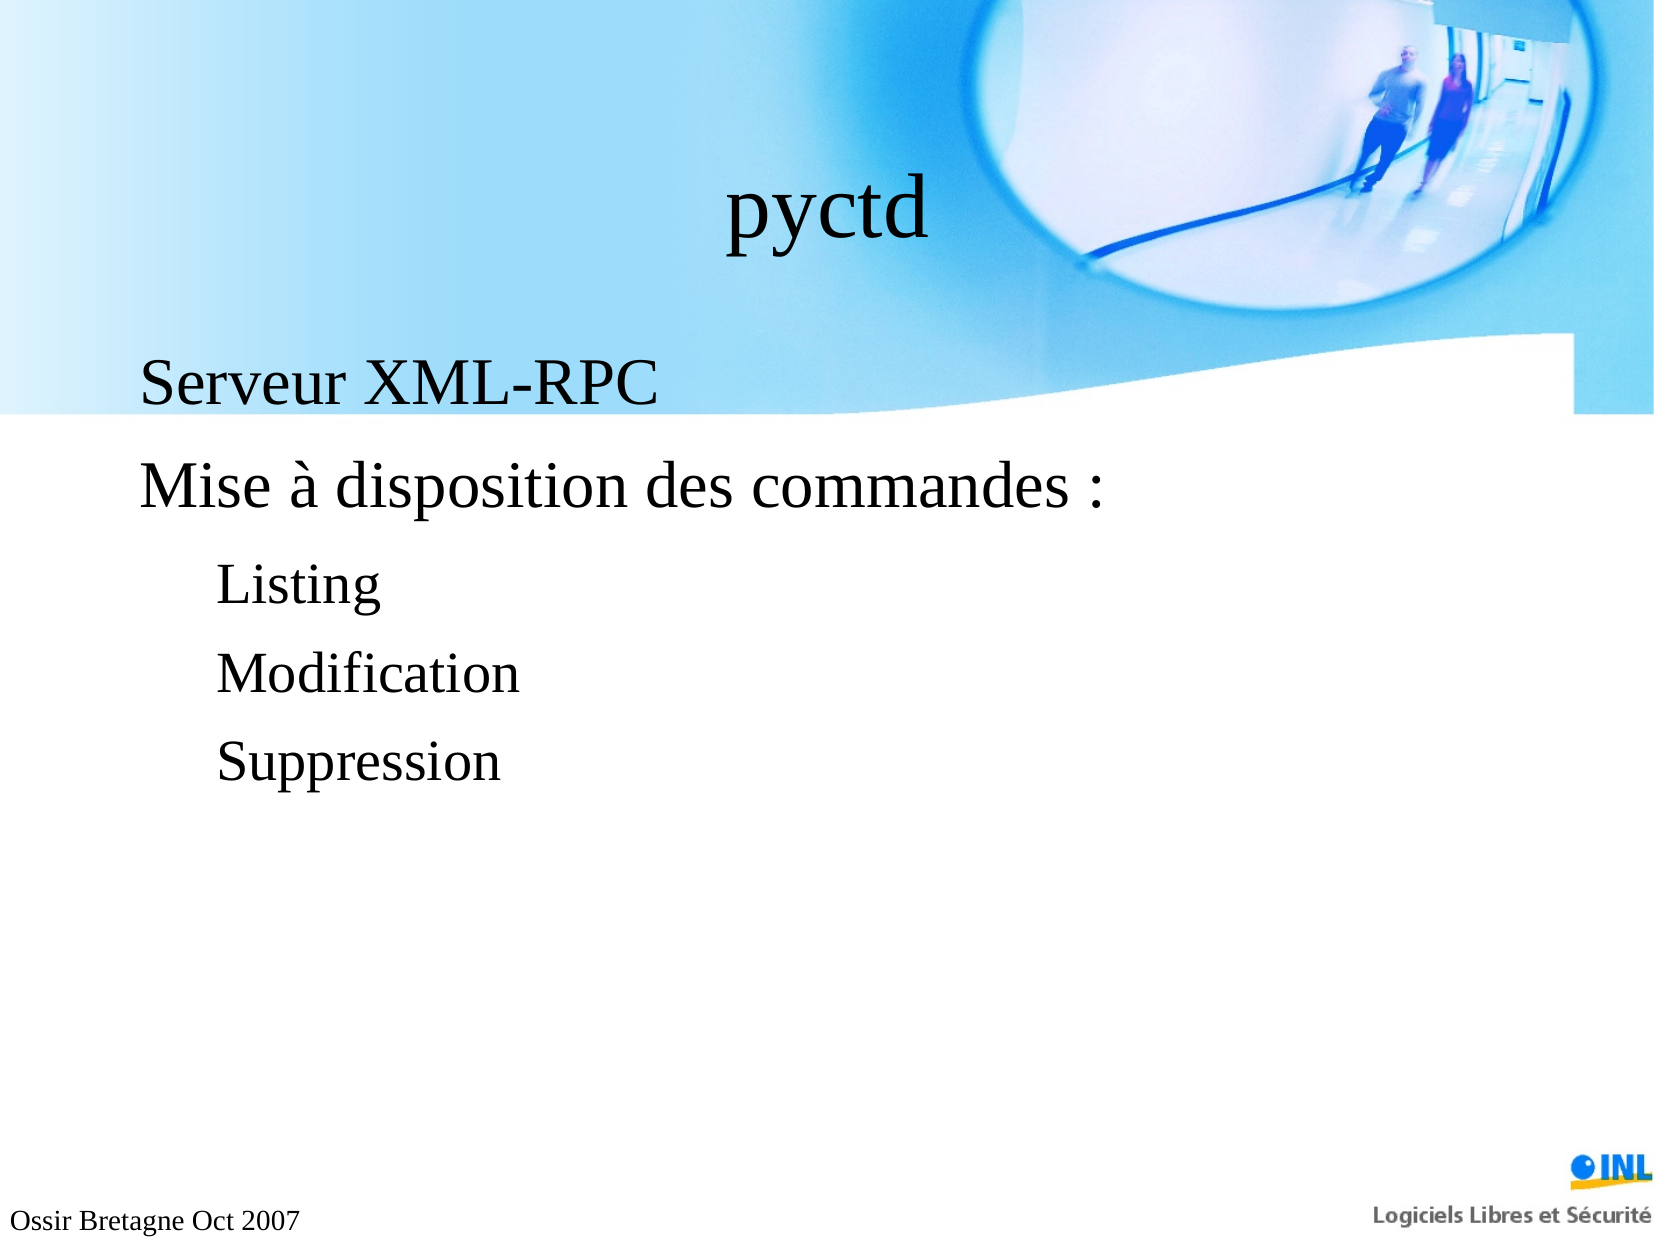

# pyctd
Serveur XML-RPC
Mise à disposition des commandes :
Listing
Modification
Suppression